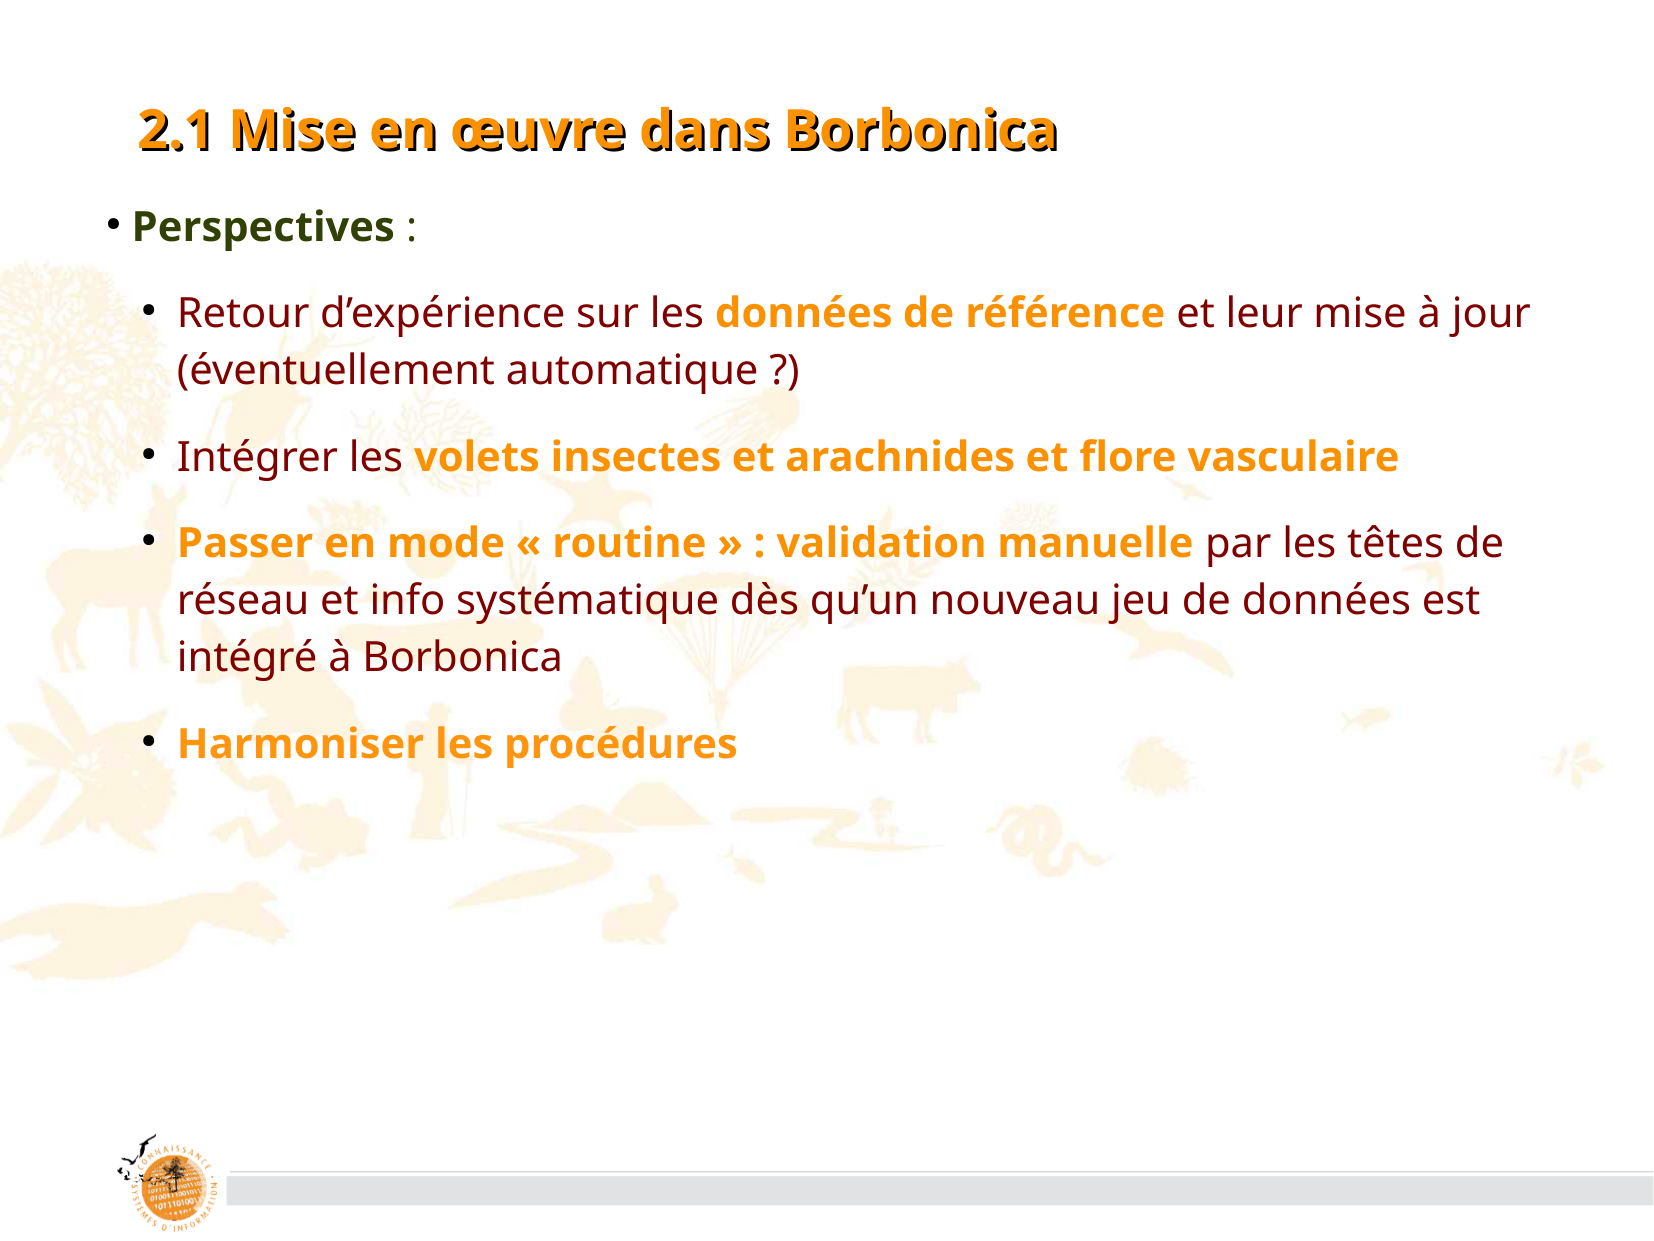

# 2.1 Mise en œuvre dans Borbonica
 Perspectives :
Retour d’expérience sur les données de référence et leur mise à jour (éventuellement automatique ?)
Intégrer les volets insectes et arachnides et flore vasculaire
Passer en mode « routine » : validation manuelle par les têtes de réseau et info systématique dès qu’un nouveau jeu de données est intégré à Borbonica
Harmoniser les procédures
Cotech SINP - 29/11/2018
20